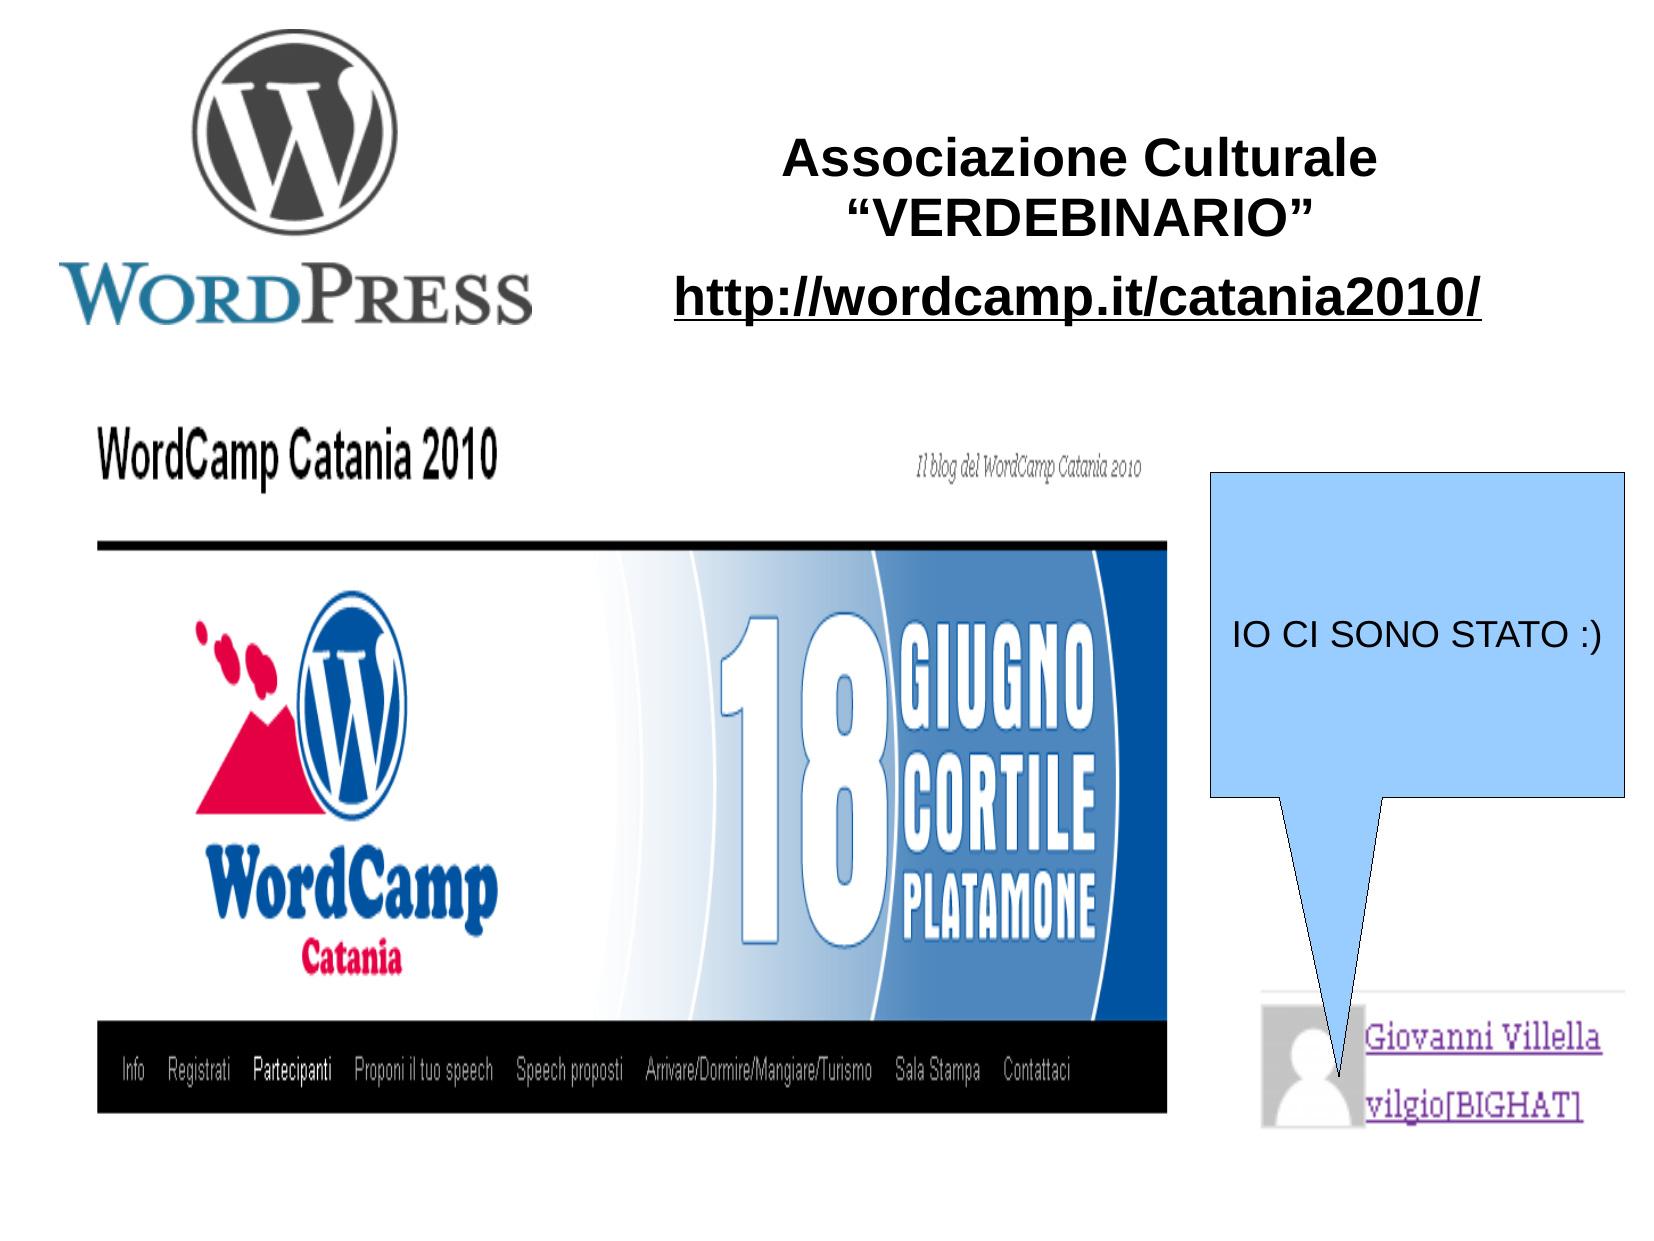

# Associazione Culturale “VERDEBINARIO”
http://wordcamp.it/catania2010/
IO CI SONO STATO :)